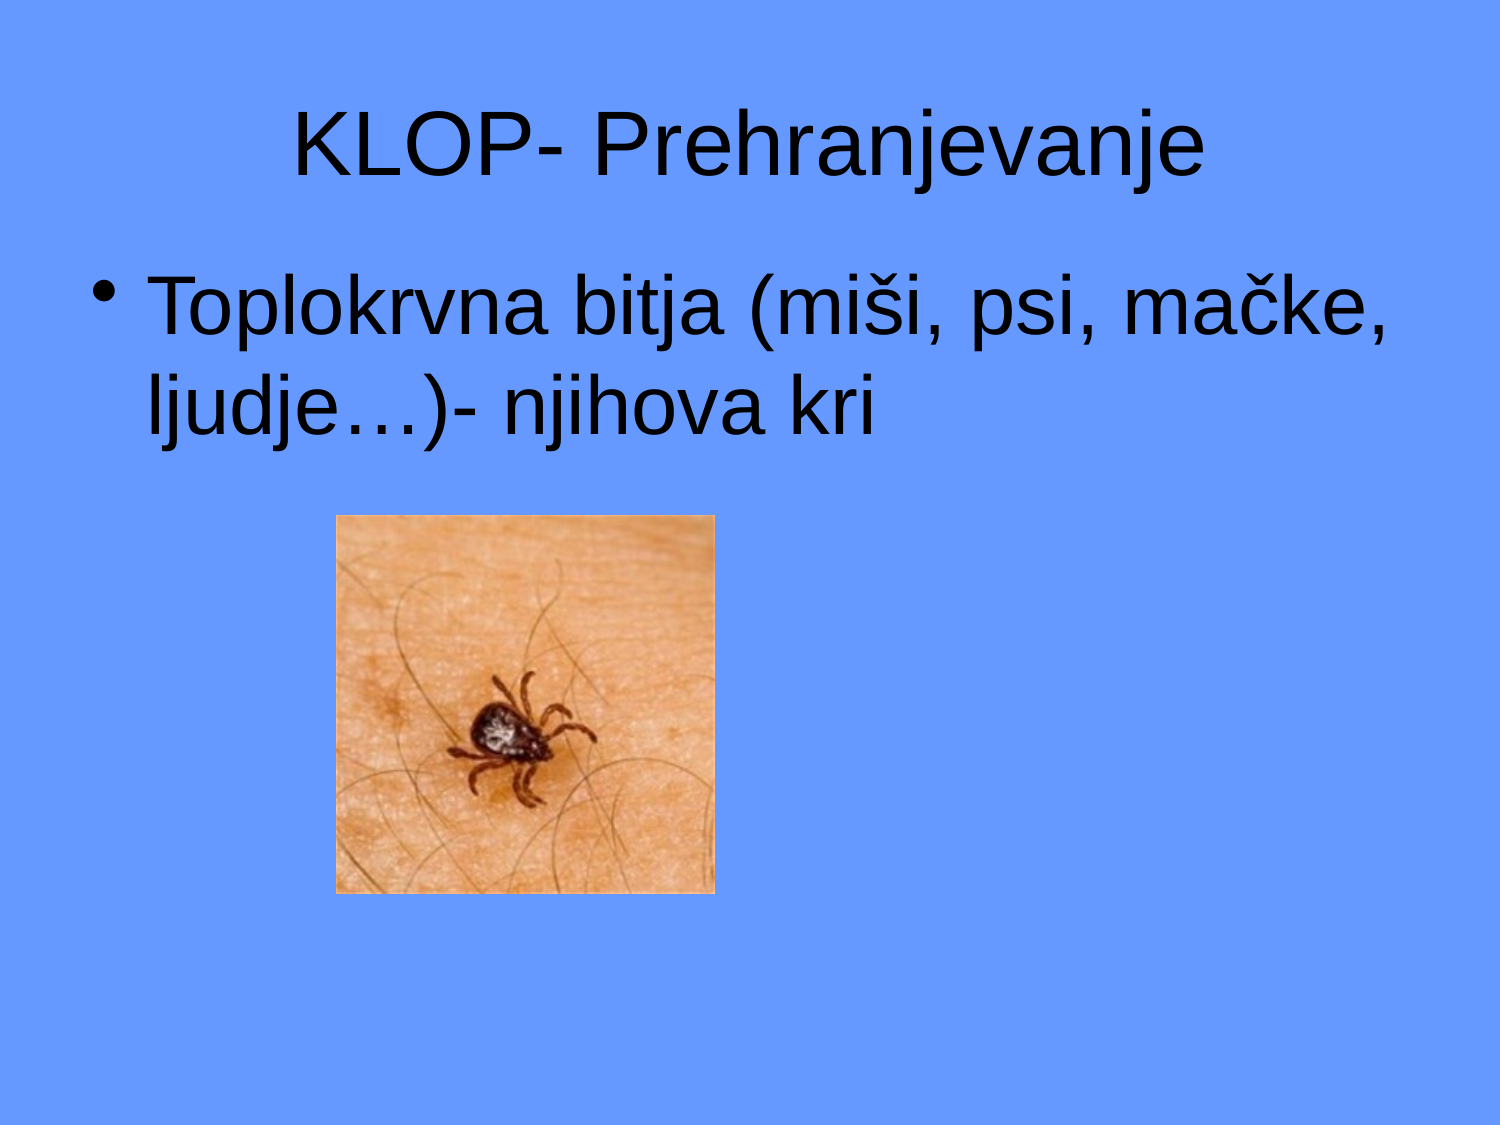

# KLOP- Prehranjevanje
Toplokrvna bitja (miši, psi, mačke, ljudje…)- njihova kri